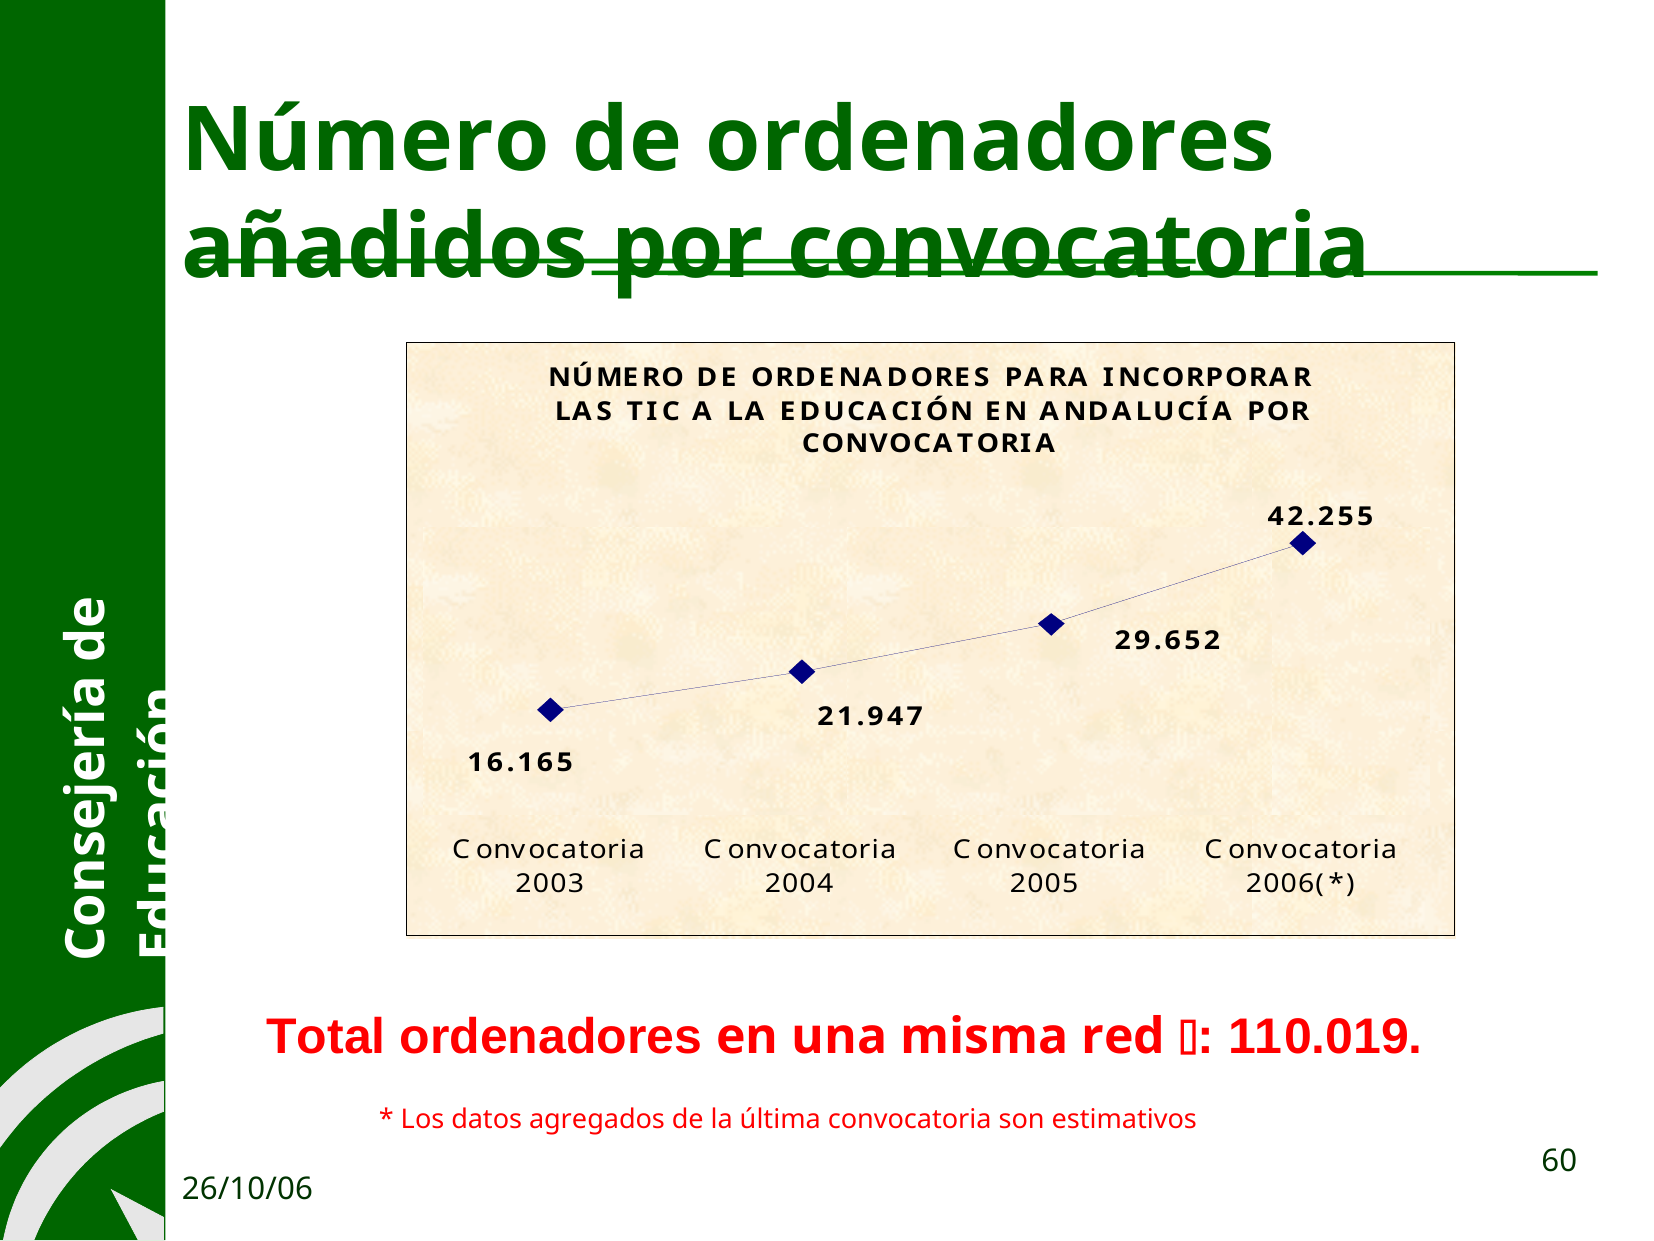

# Número de ordenadores añadidos por convocatoria
 Total ordenadores en una misma red : 110.019.
* Los datos agregados de la última convocatoria son estimativos
60